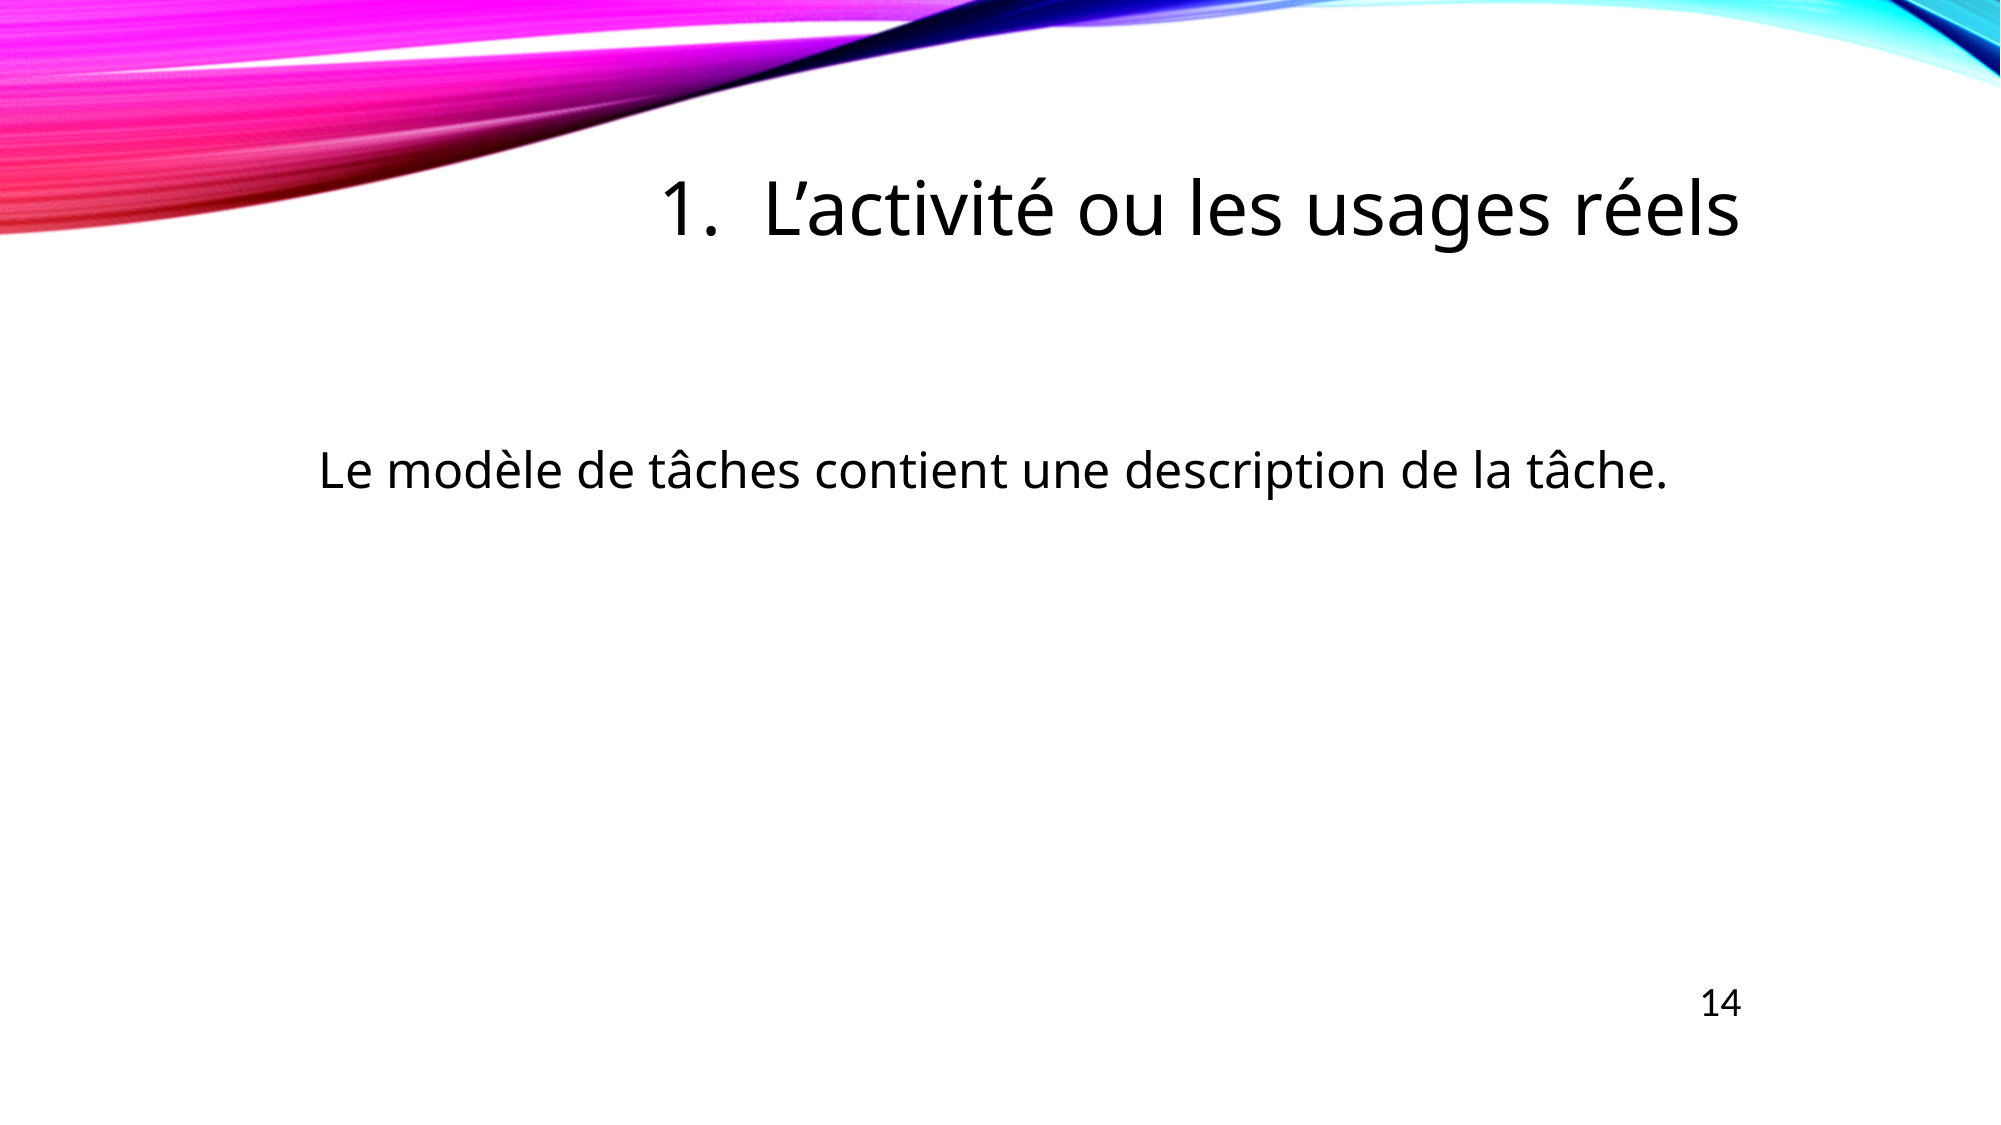

# L’activité ou les usages réels
Le modèle de tâches contient une description de la tâche.